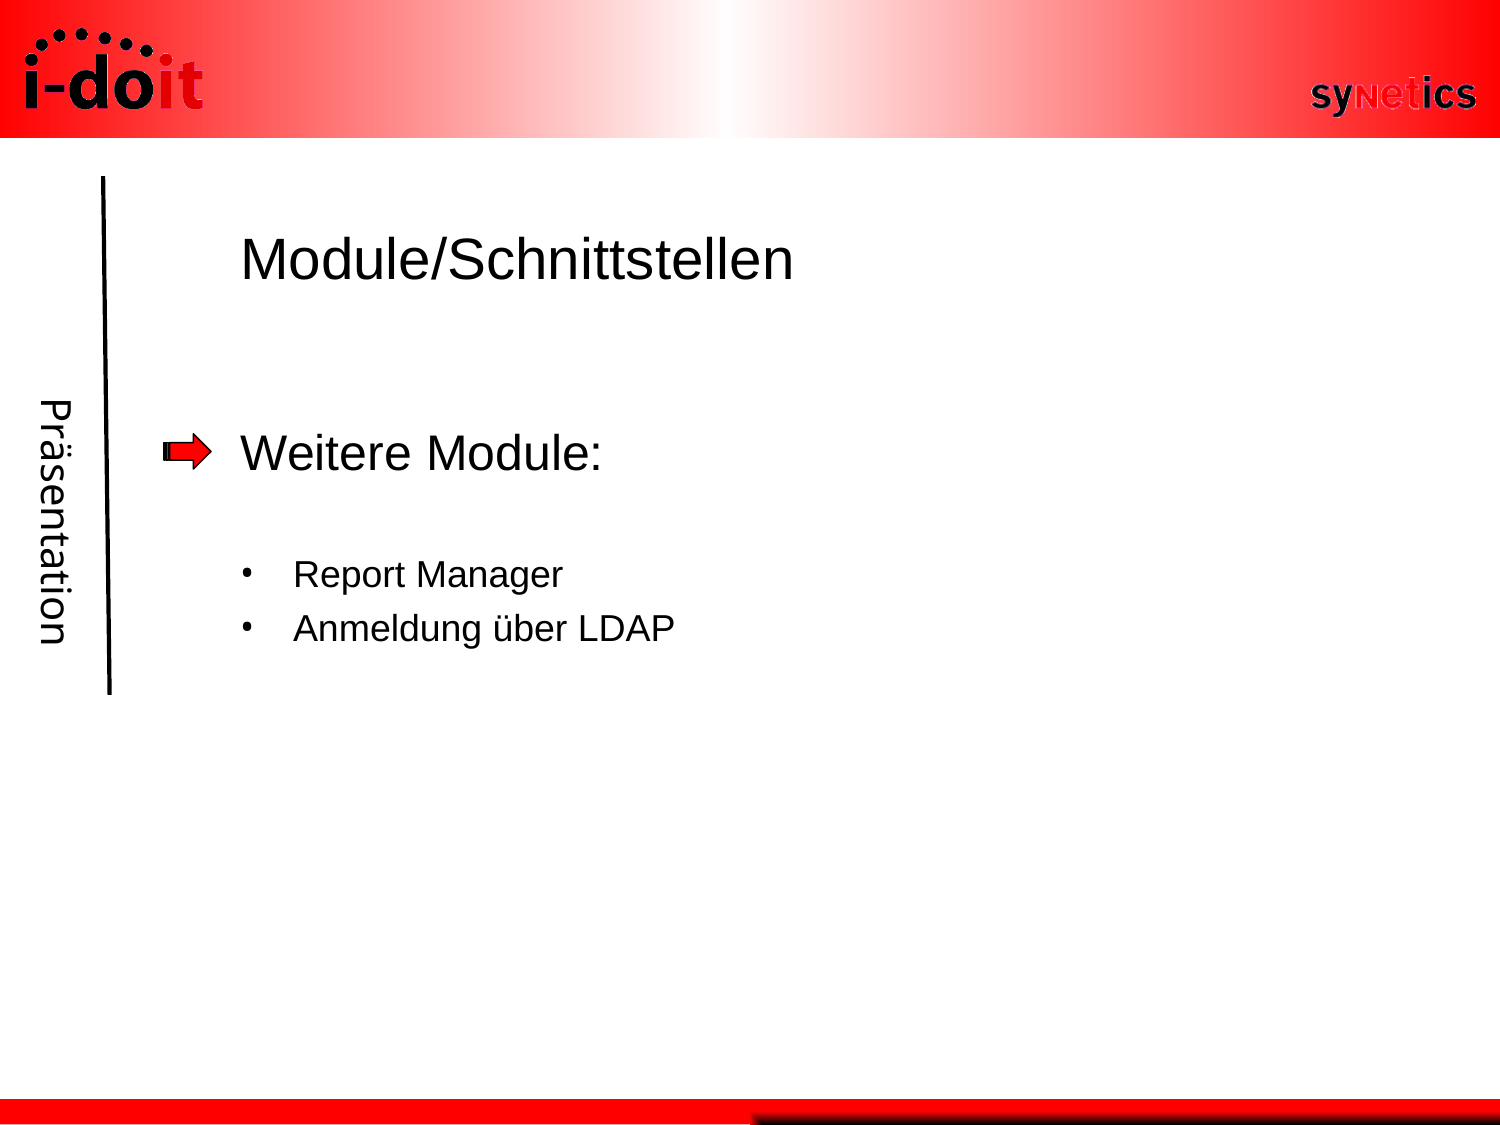

Module/Schnittstellen
Weitere Module:
Report Manager
Anmeldung über LDAP